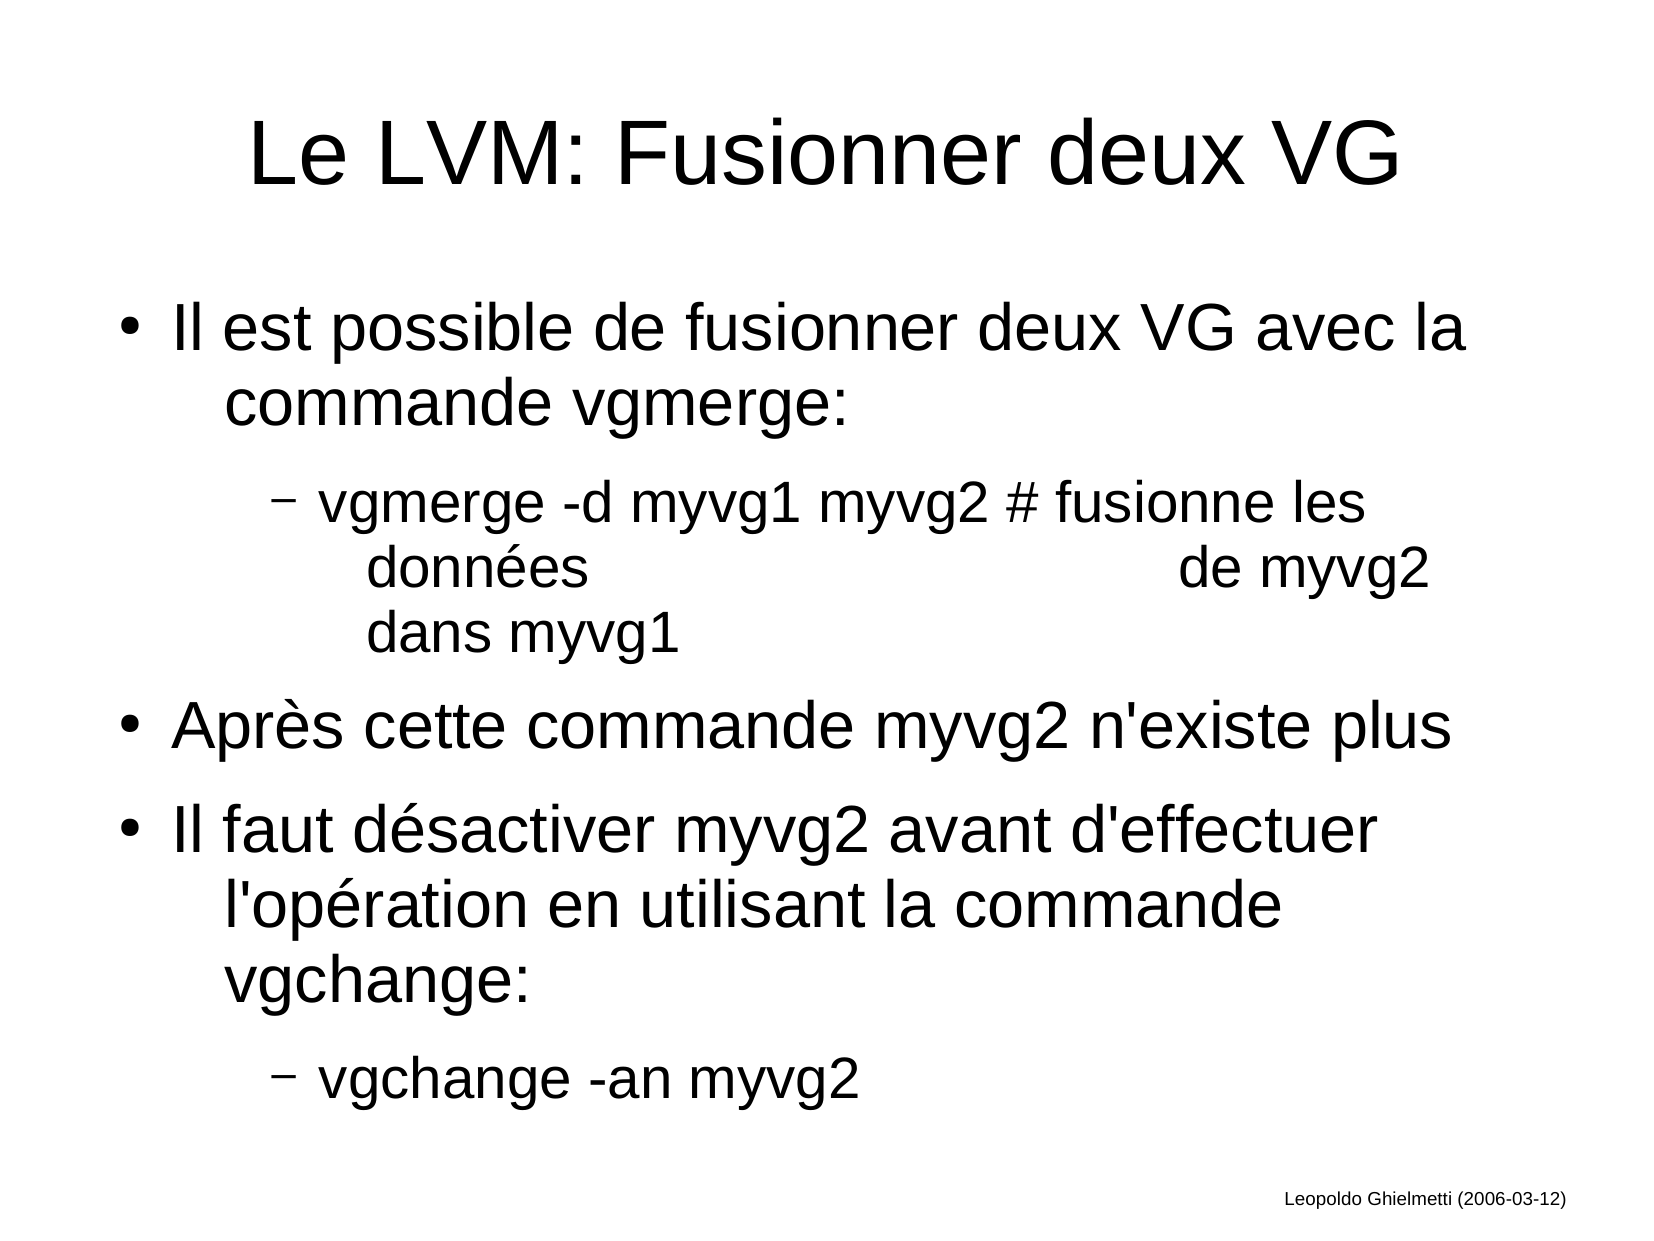

# Le LVM: Fusionner deux VG
Il est possible de fusionner deux VG avec la commande vgmerge:
vgmerge -d myvg1 myvg2 # fusionne les données		de myvg2 dans myvg1
Après cette commande myvg2 n'existe plus
Il faut désactiver myvg2 avant d'effectuer l'opération en utilisant la commande vgchange:
vgchange -an myvg2
Leopoldo Ghielmetti (2006-03-12)